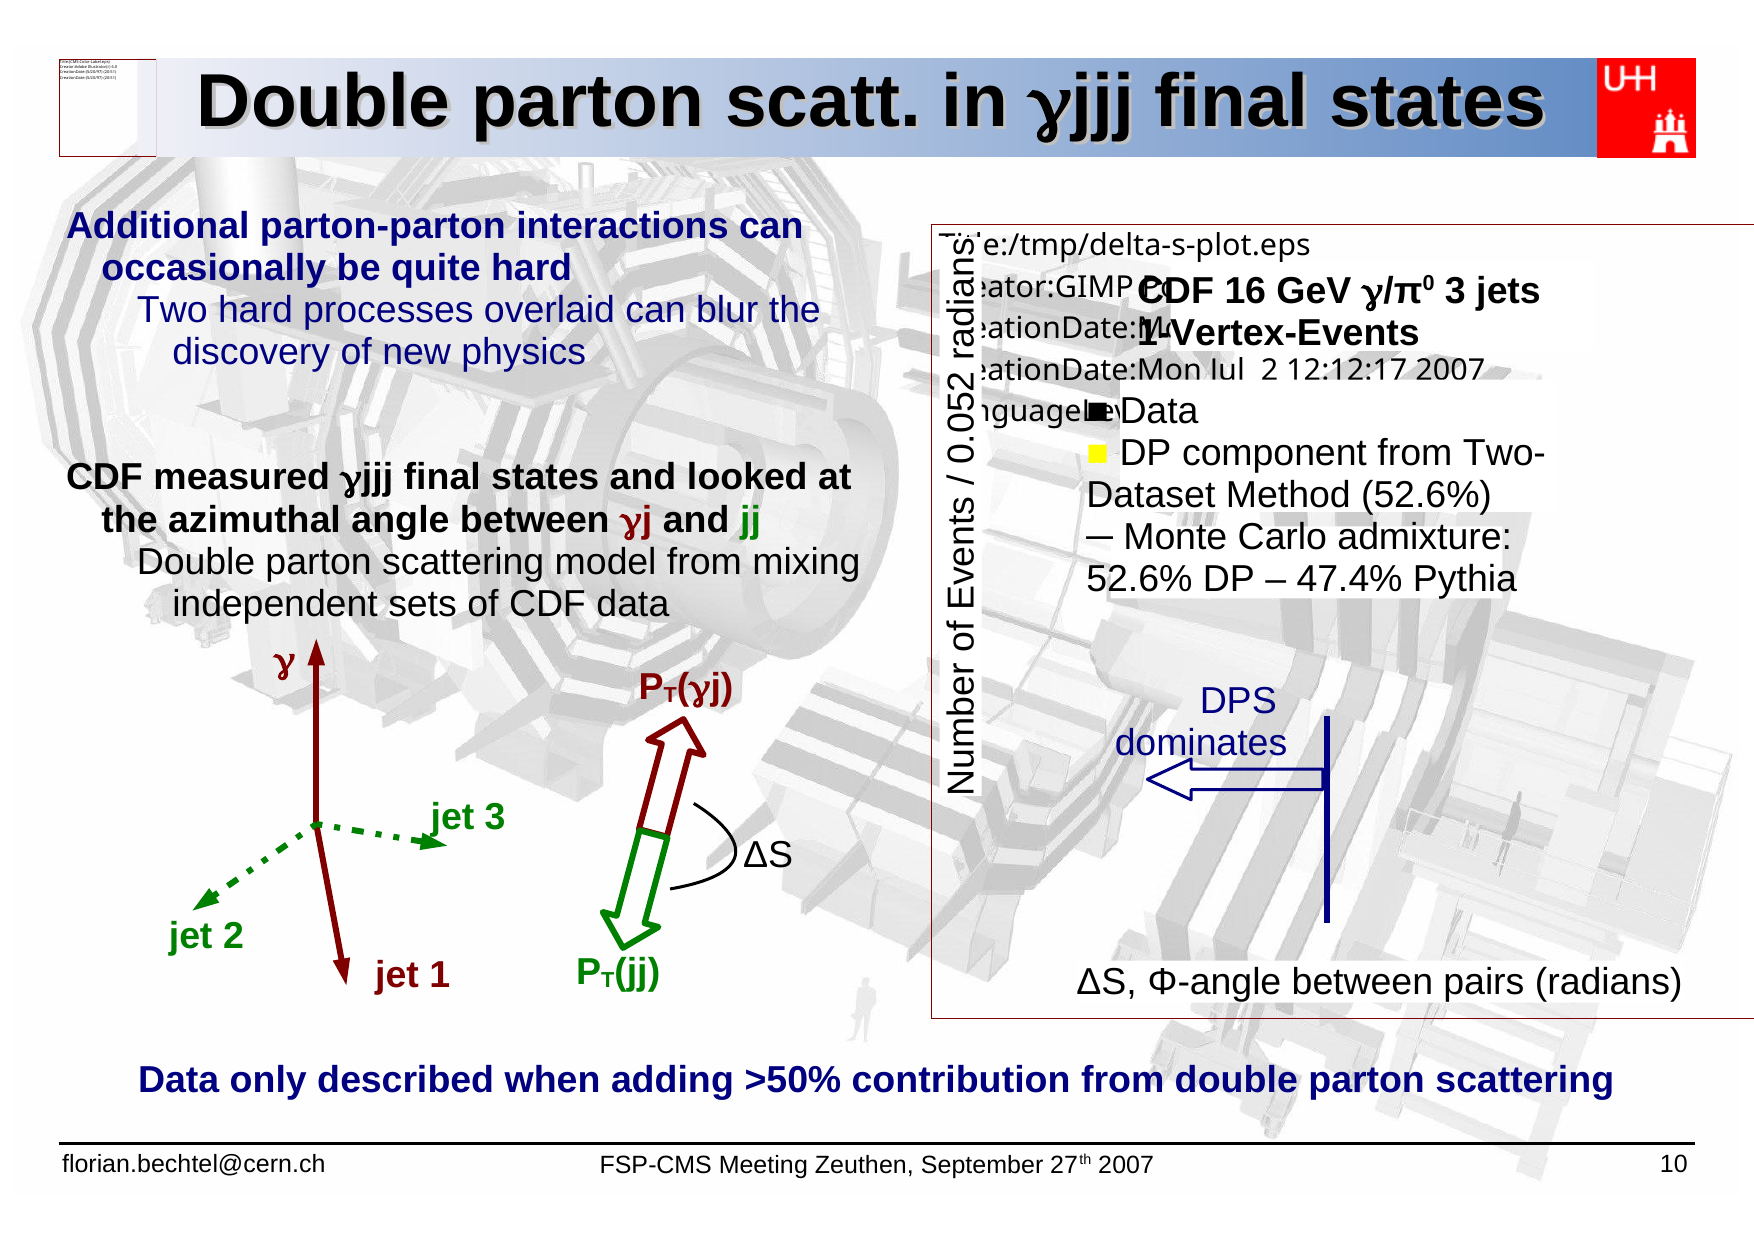

Double parton scatt. in jjj final states
Additional parton-parton interactions can occasionally be quite hard
Two hard processes overlaid can blur the discovery of new physics
CDF measured jjj final states and looked at the azimuthal angle between j and jj
Double parton scattering model from mixing independent sets of CDF data
CDF 16 GeV /π0 3 jets
1-Vertex-Events
■ Data
■ DP component from Two-Dataset Method (52.6%)
─ Monte Carlo admixture: 52.6% DP – 47.4% Pythia
Number of Events / 0.052 radians
DPS
dominates
ΔS, Φ-angle between pairs (radians)

jet 3
jet 2
jet 1
PT(j)
ΔS
PT(jj)
Data only described when adding >50% contribution from double parton scattering
florian.bechtel@cern.ch
FSP-CMS Meeting Zeuthen, September 27th 2007